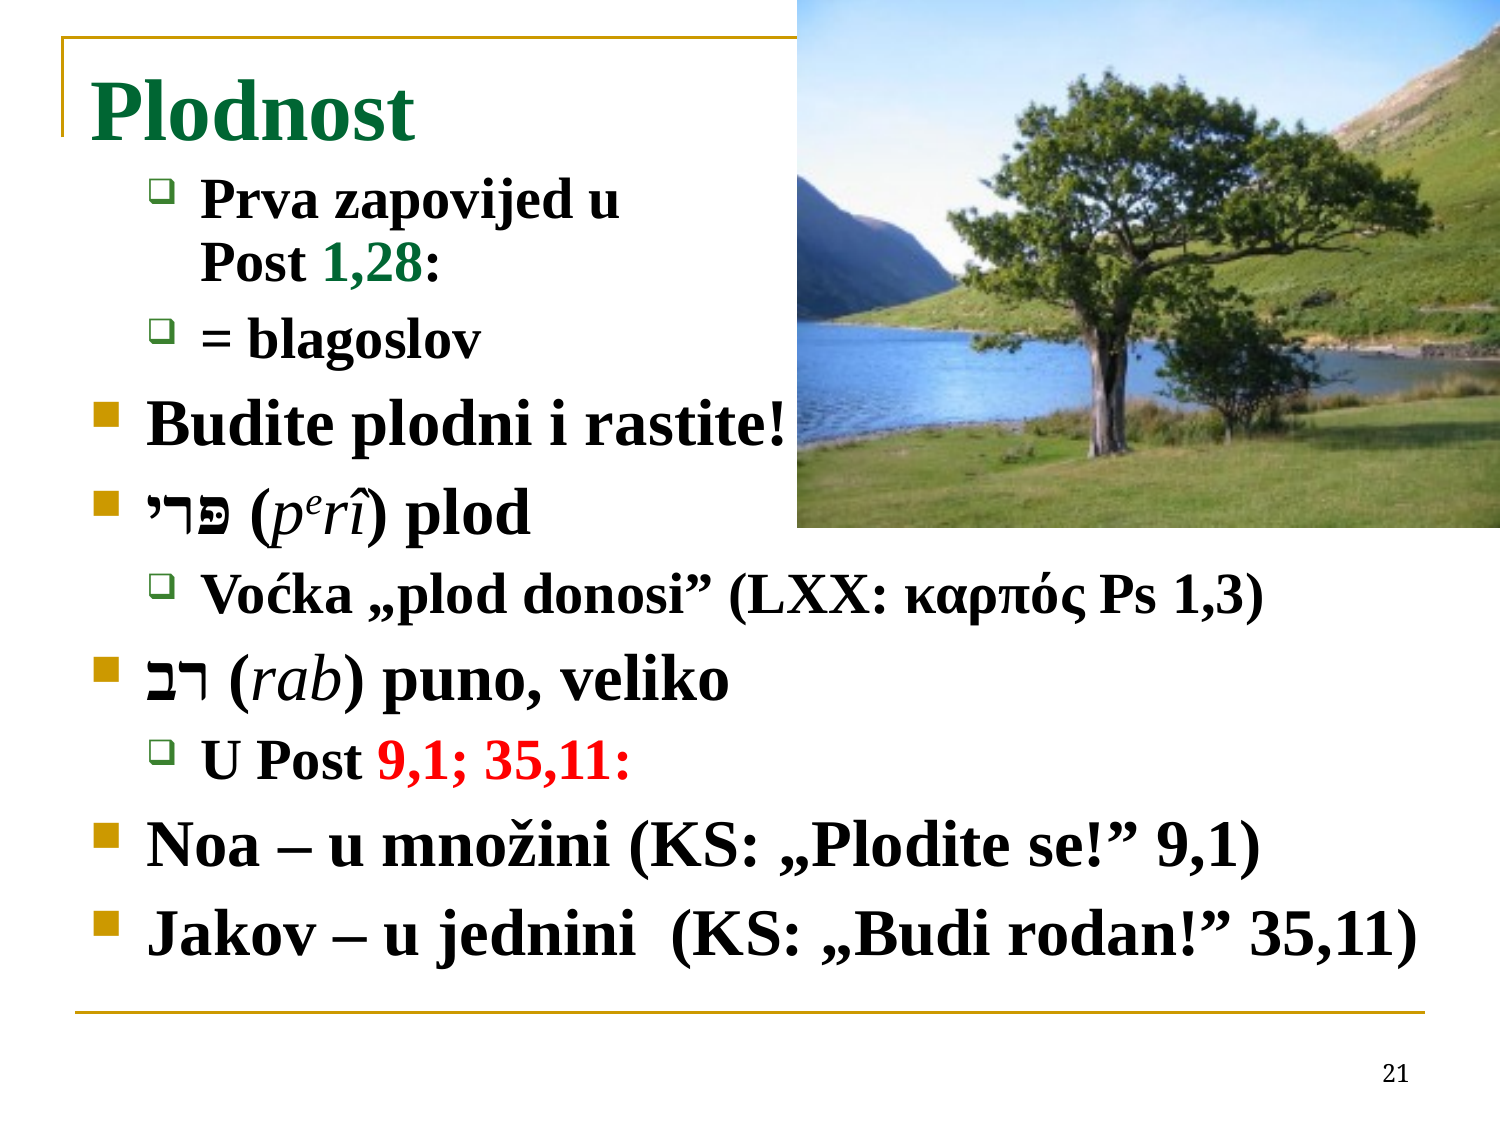

# Plodnost
Prva zapovijed u
Post 1,28:
= blagoslov
Budite plodni i rastite!
פּרי (perî) plod
Voćka „plod donosi” (LXX: καρπός Ps 1,3)
רב (rab) puno, veliko
U Post 9,1; 35,11:
Noa – u množini (KS: „Plodite se!” 9,1)
Jakov – u jednini (KS: „Budi rodan!” 35,11)